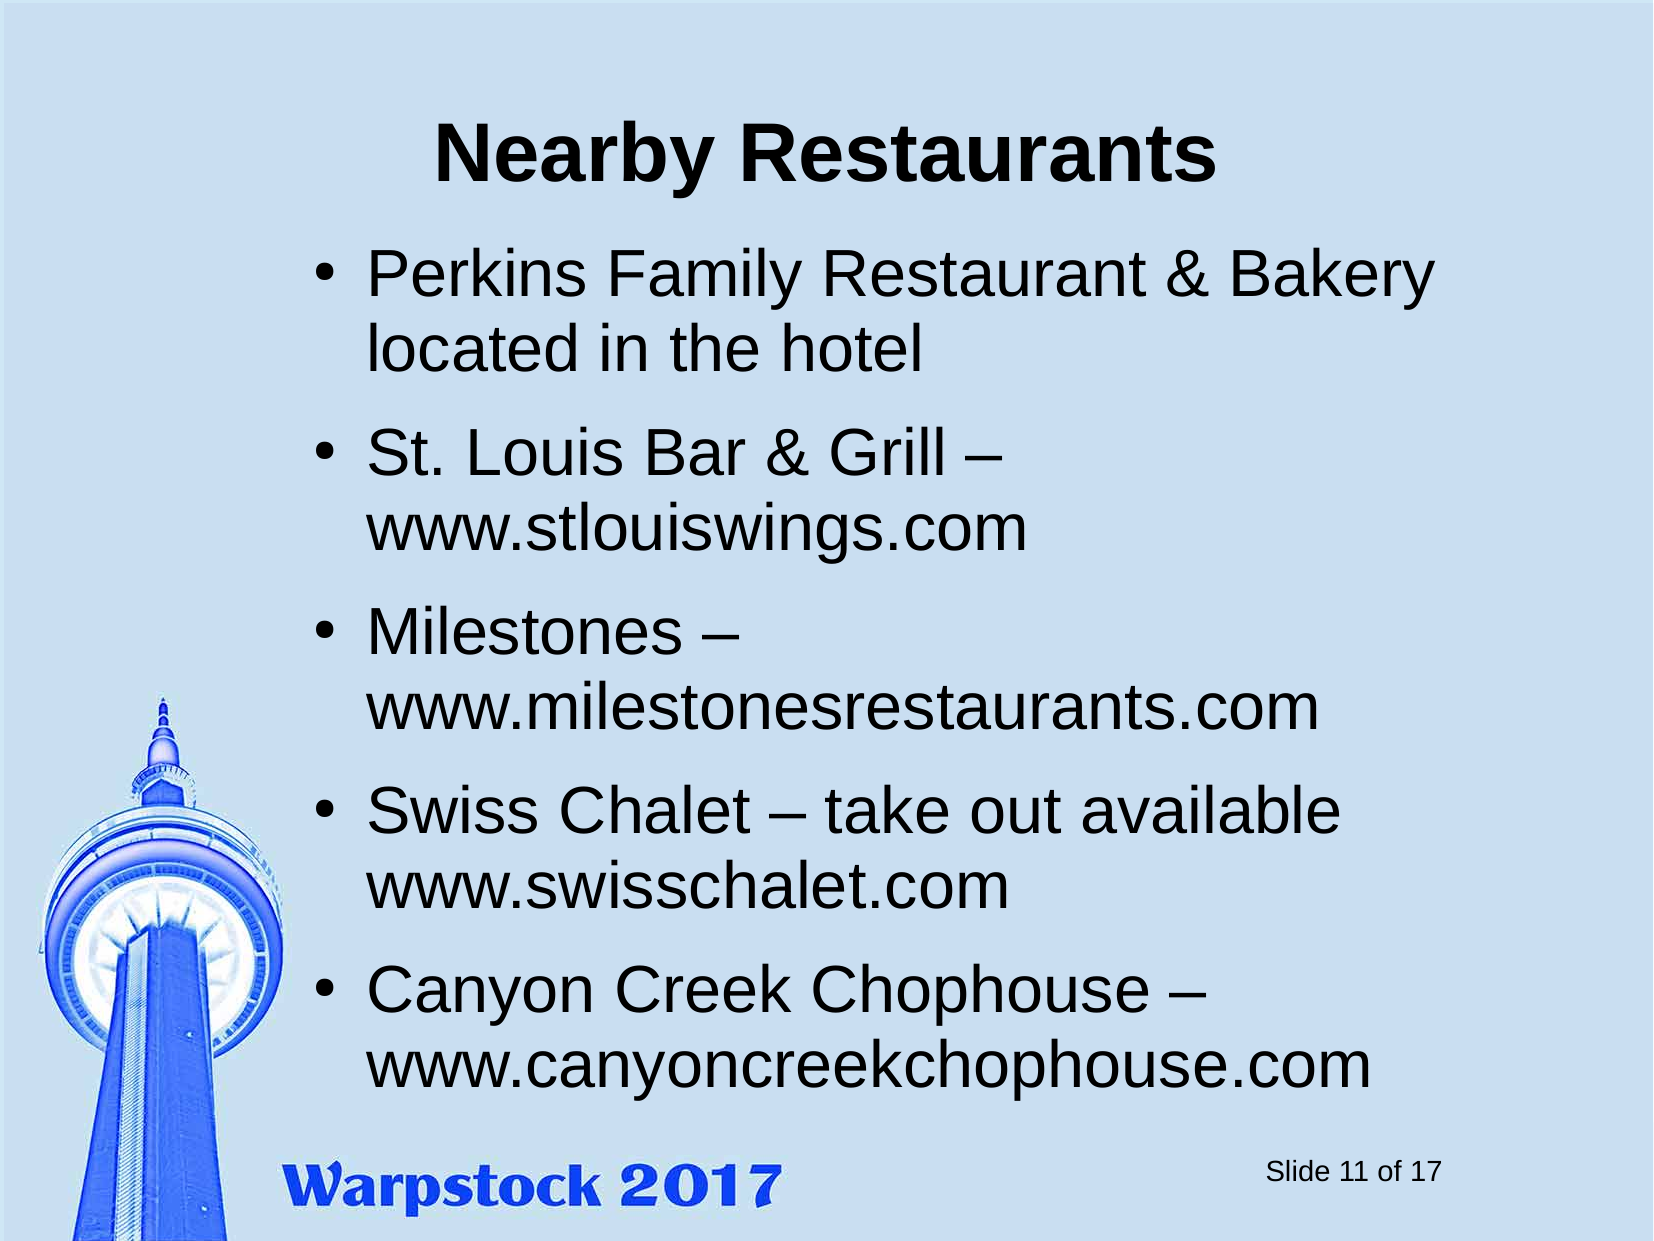

# Nearby Restaurants
Perkins Family Restaurant & Bakery located in the hotel
St. Louis Bar & Grill – 	www.stlouiswings.com
Milestones – www.milestonesrestaurants.com
Swiss Chalet – take out available 	www.swisschalet.com
Canyon Creek Chophouse – 	www.canyoncreekchophouse.com
Slide of <count>